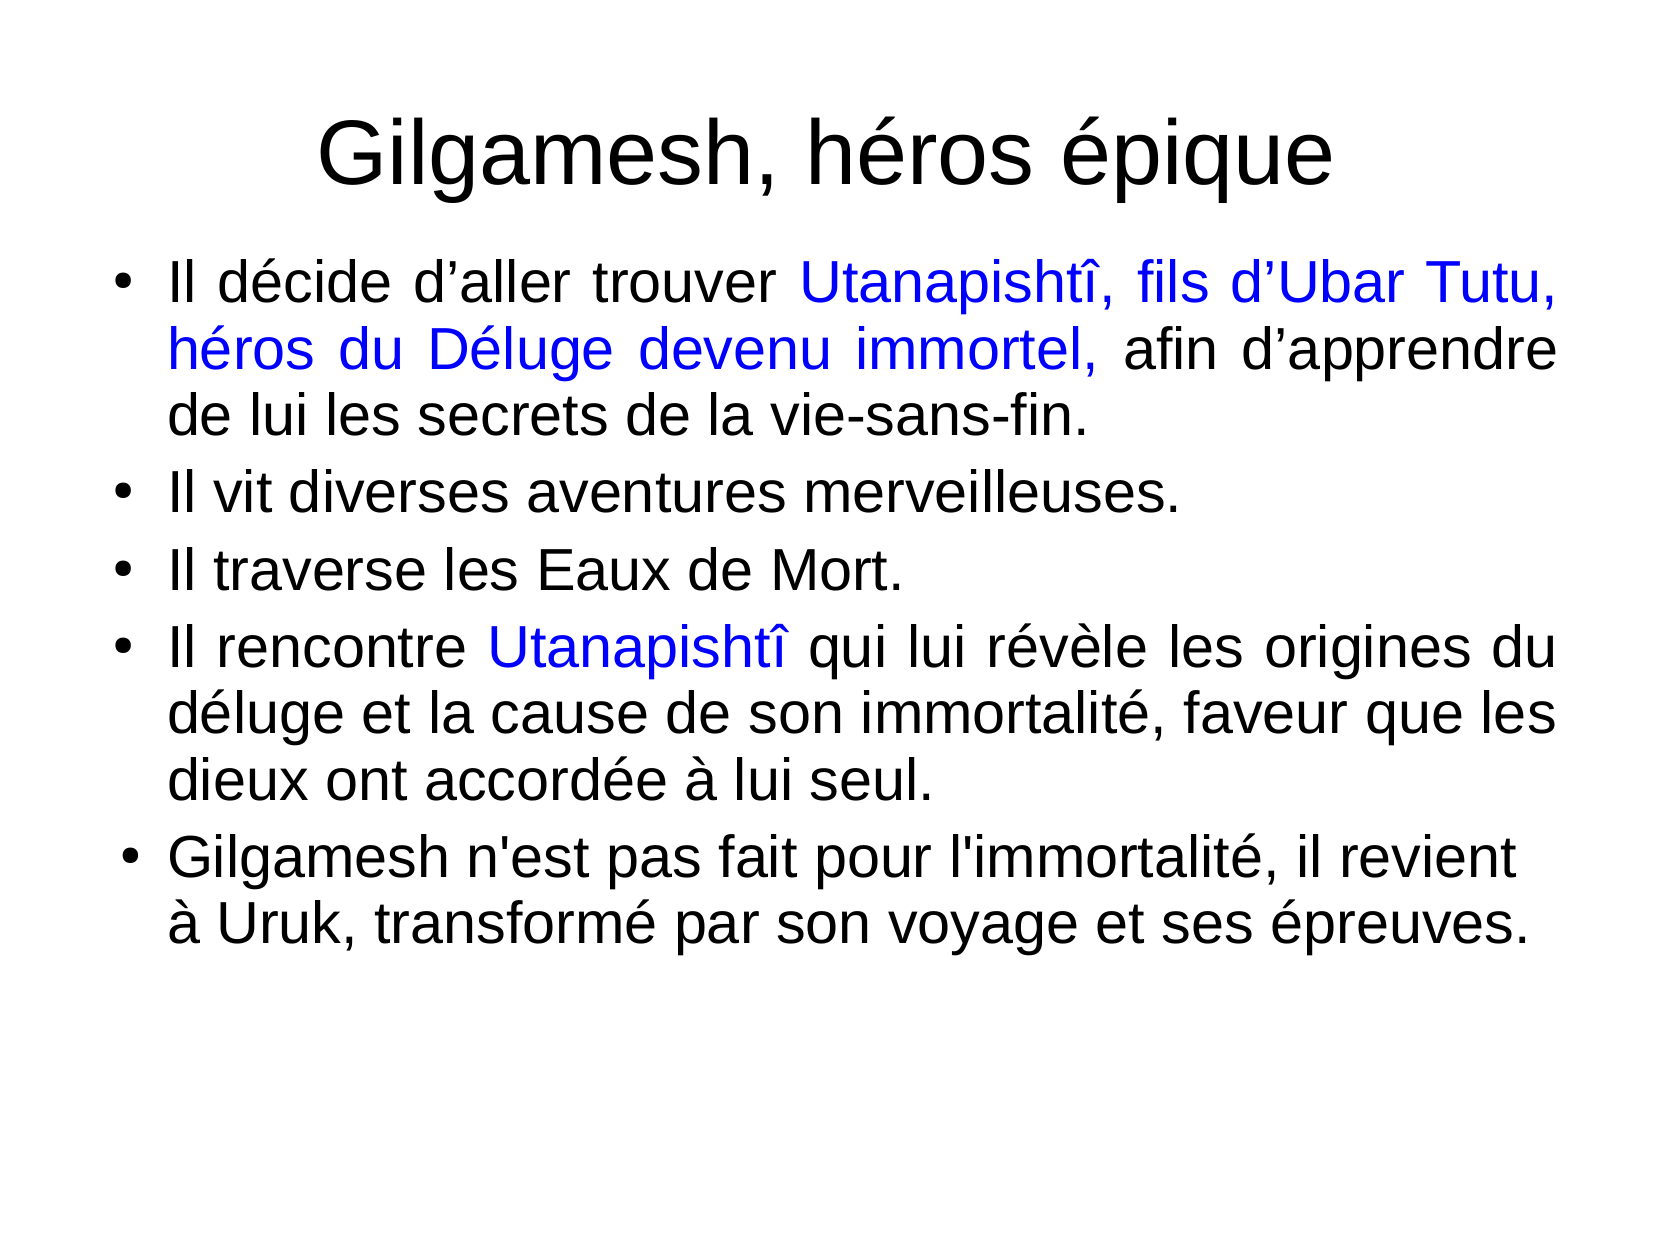

# Gilgamesh, héros épique
Il décide d’aller trouver Utanapishtî, fils d’Ubar Tutu, héros du Déluge devenu immortel, afin d’apprendre de lui les secrets de la vie-sans-fin.
Il vit diverses aventures merveilleuses.
Il traverse les Eaux de Mort.
Il rencontre Utanapishtî qui lui révèle les origines du déluge et la cause de son immortalité, faveur que les dieux ont accordée à lui seul.
Gilgamesh n'est pas fait pour l'immortalité, il revient à Uruk, transformé par son voyage et ses épreuves.